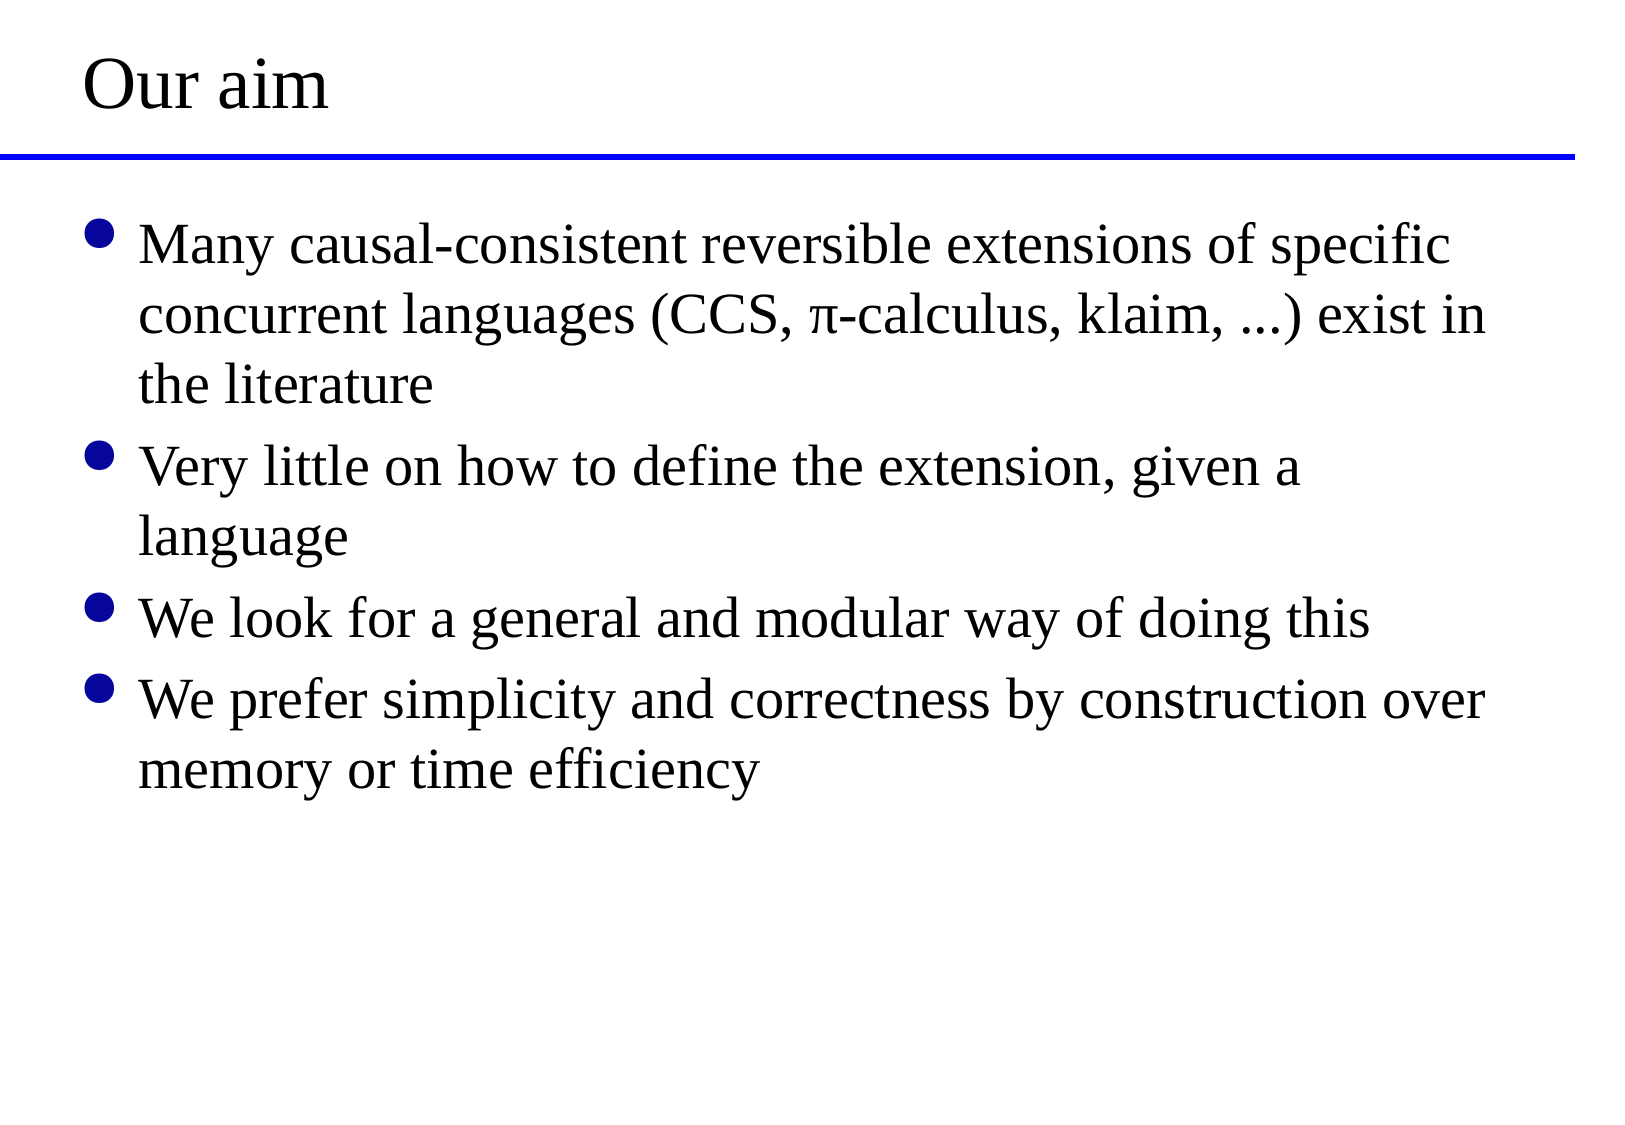

# Our aim
Many causal-consistent reversible extensions of specific concurrent languages (CCS, π-calculus, klaim, ...) exist in the literature
Very little on how to define the extension, given a language
We look for a general and modular way of doing this
We prefer simplicity and correctness by construction over memory or time efficiency